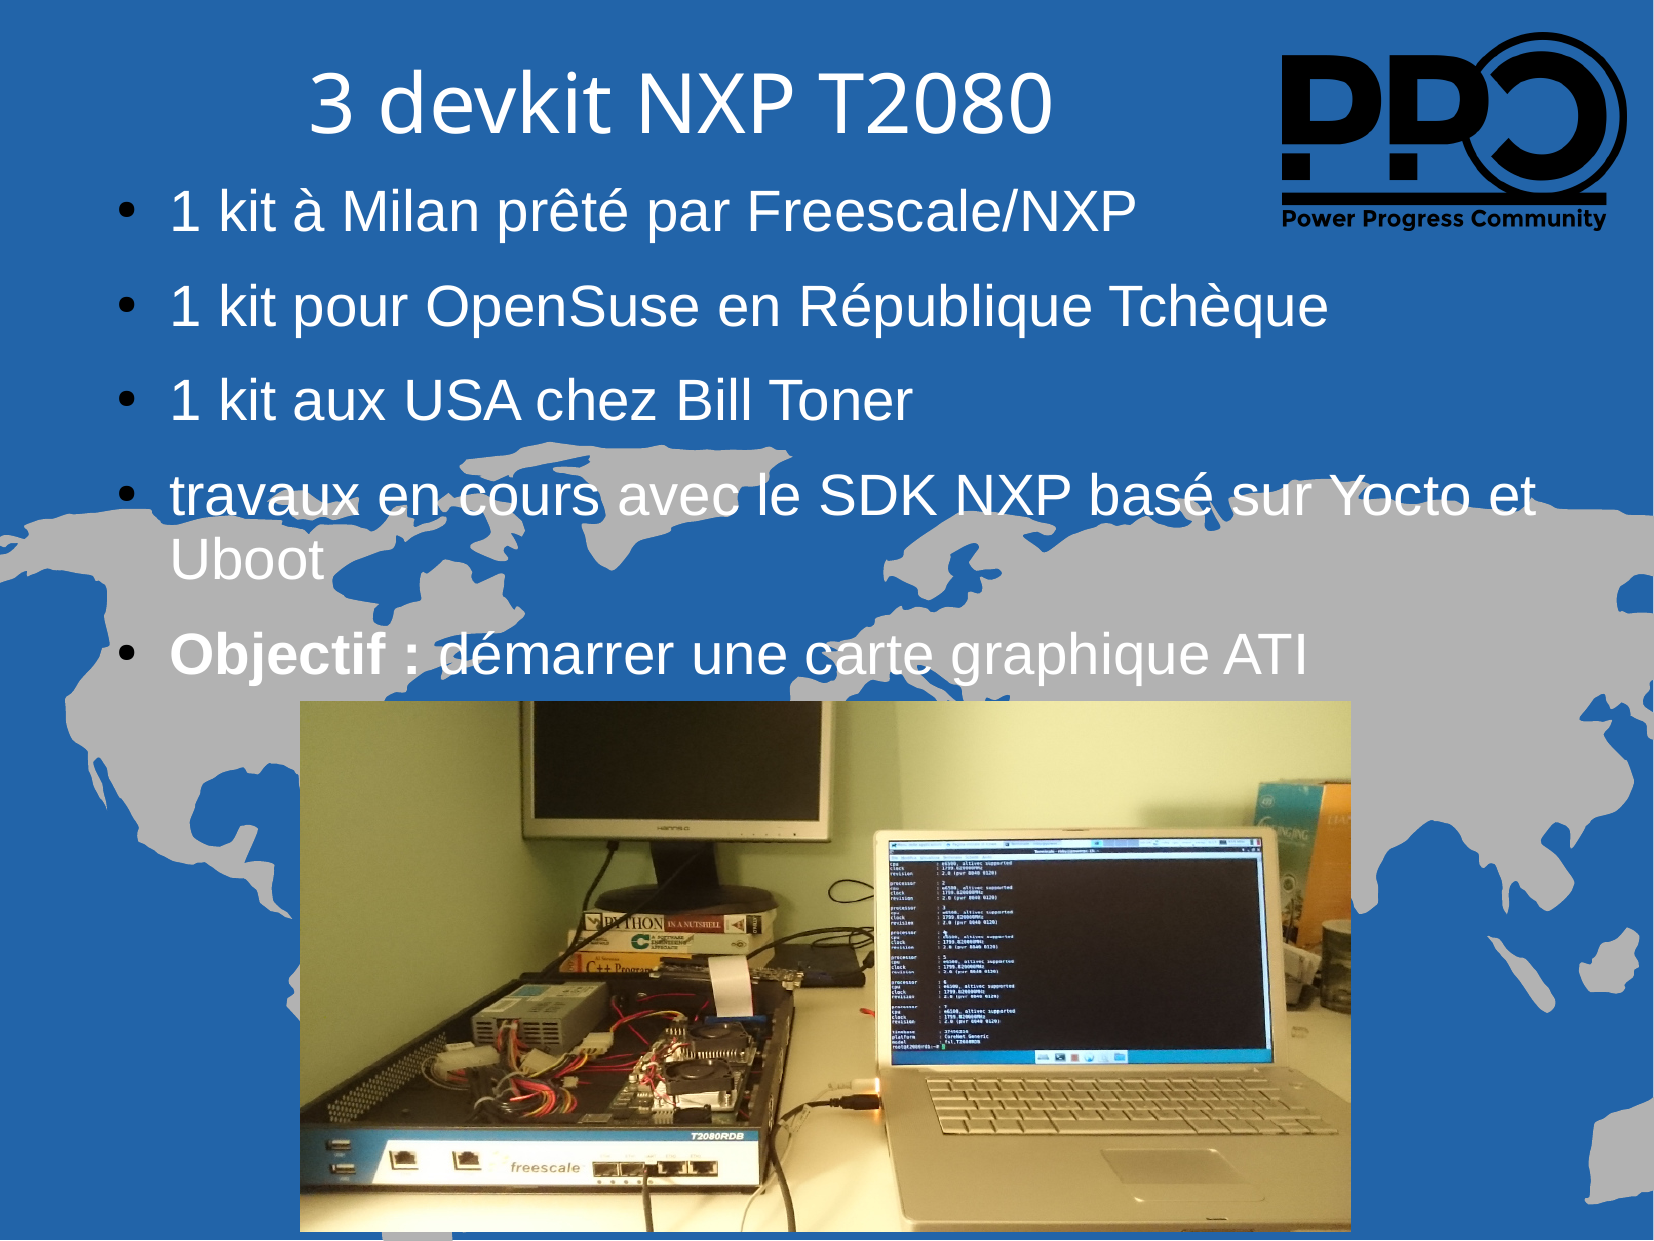

# 3 devkit NXP T2080
1 kit à Milan prêté par Freescale/NXP
1 kit pour OpenSuse en République Tchèque
1 kit aux USA chez Bill Toner
travaux en cours avec le SDK NXP basé sur Yocto et Uboot
Objectif : démarrer une carte graphique ATI